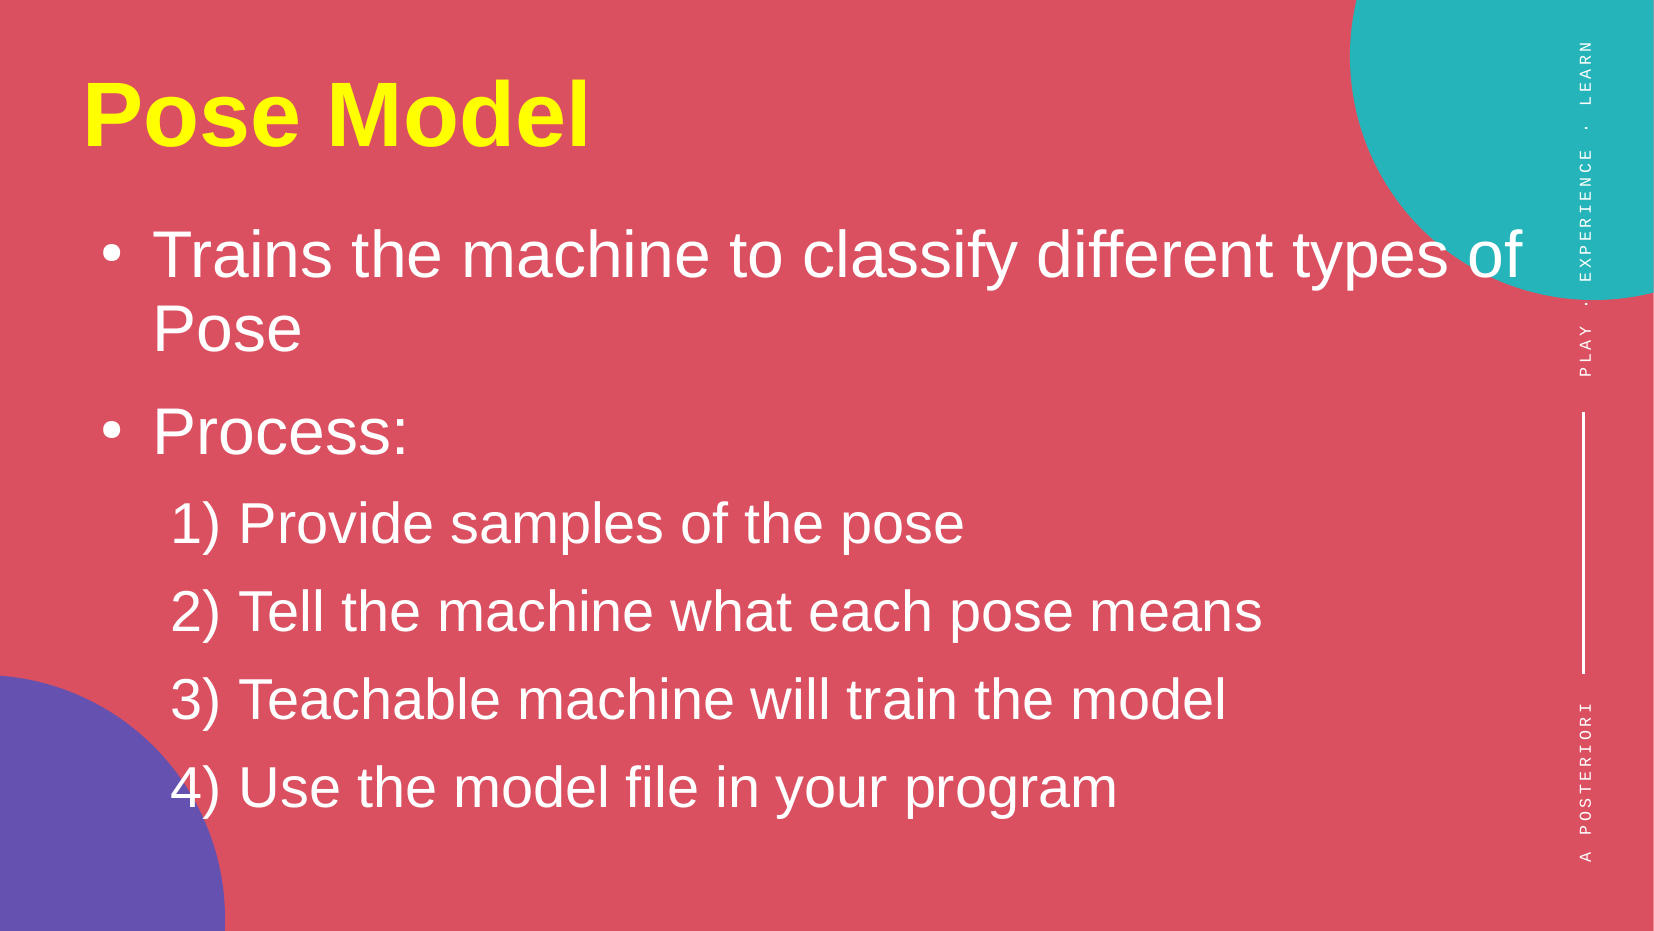

# Pose Model
Trains the machine to classify different types of Pose
Process:
 Provide samples of the pose
 Tell the machine what each pose means
 Teachable machine will train the model
 Use the model file in your program